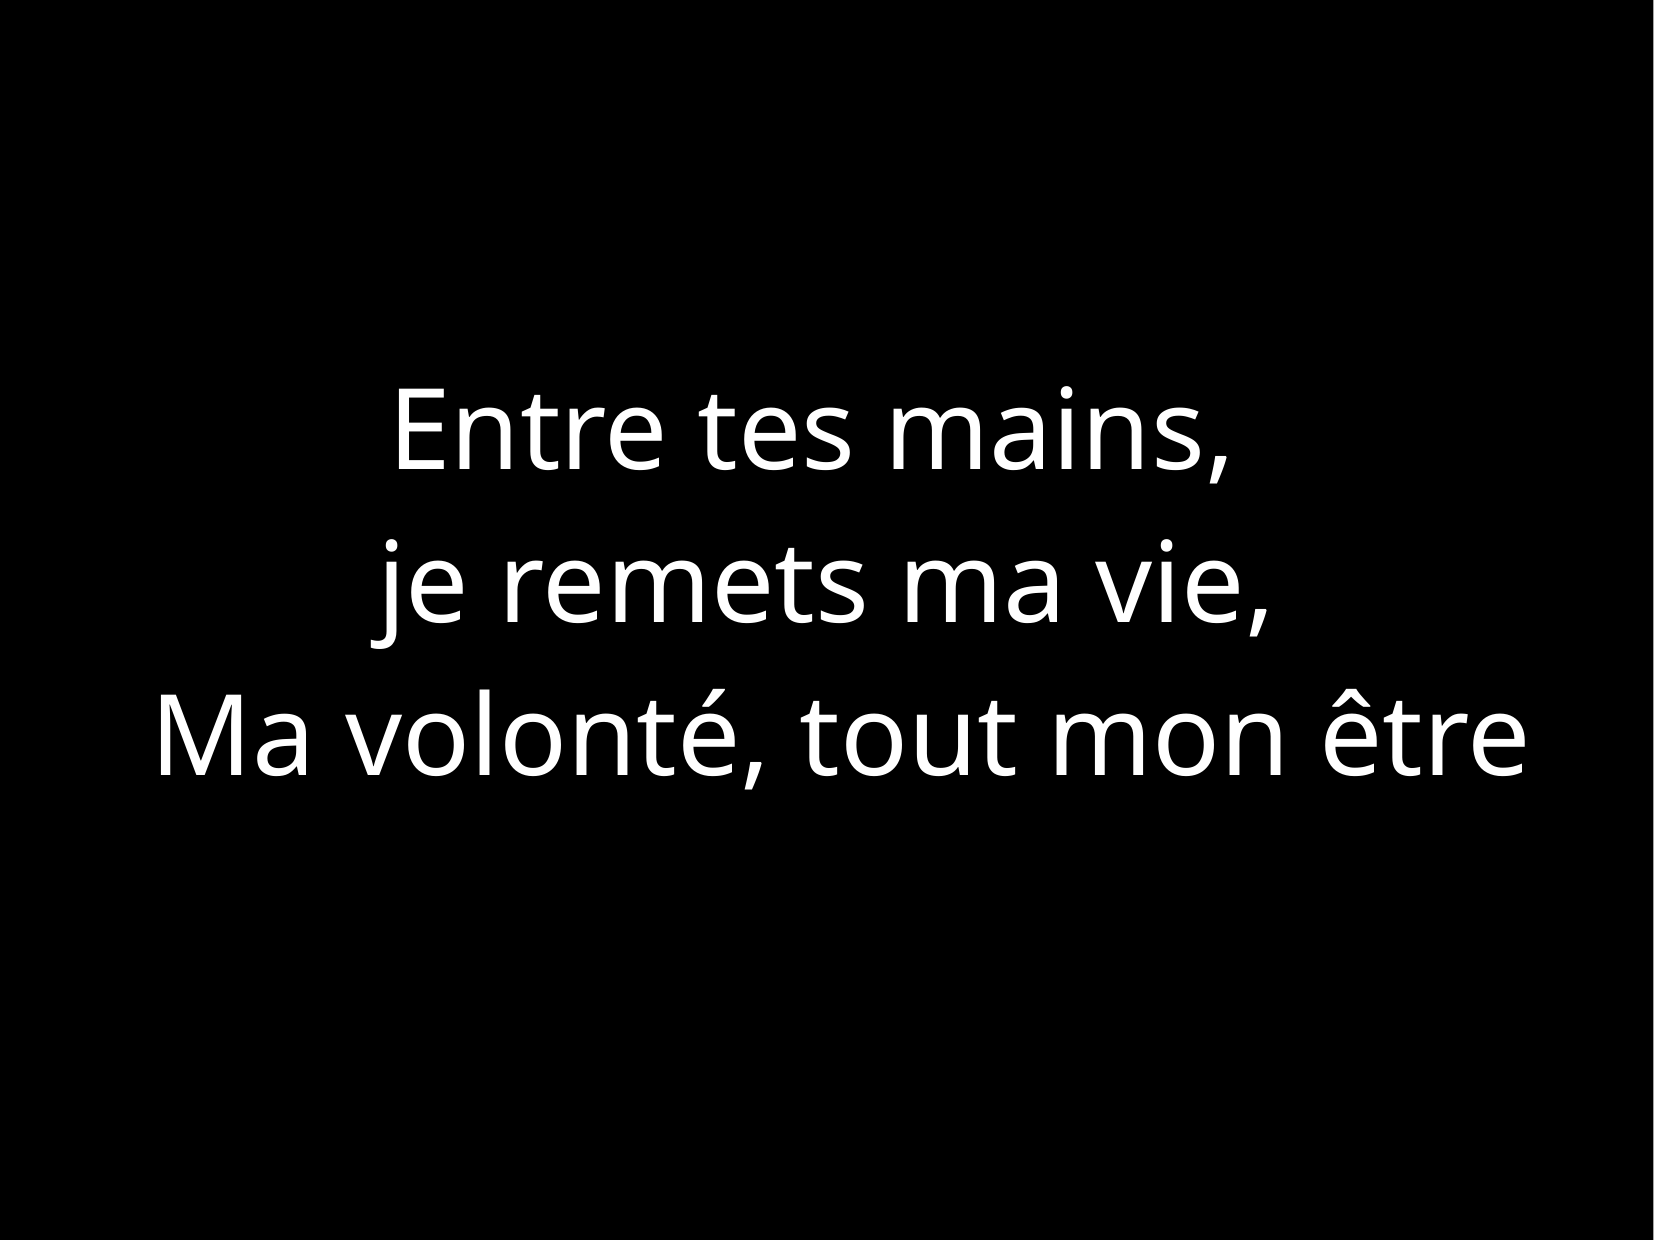

# Entre tes mains,
je remets ma vie,
 Ma volonté, tout mon être